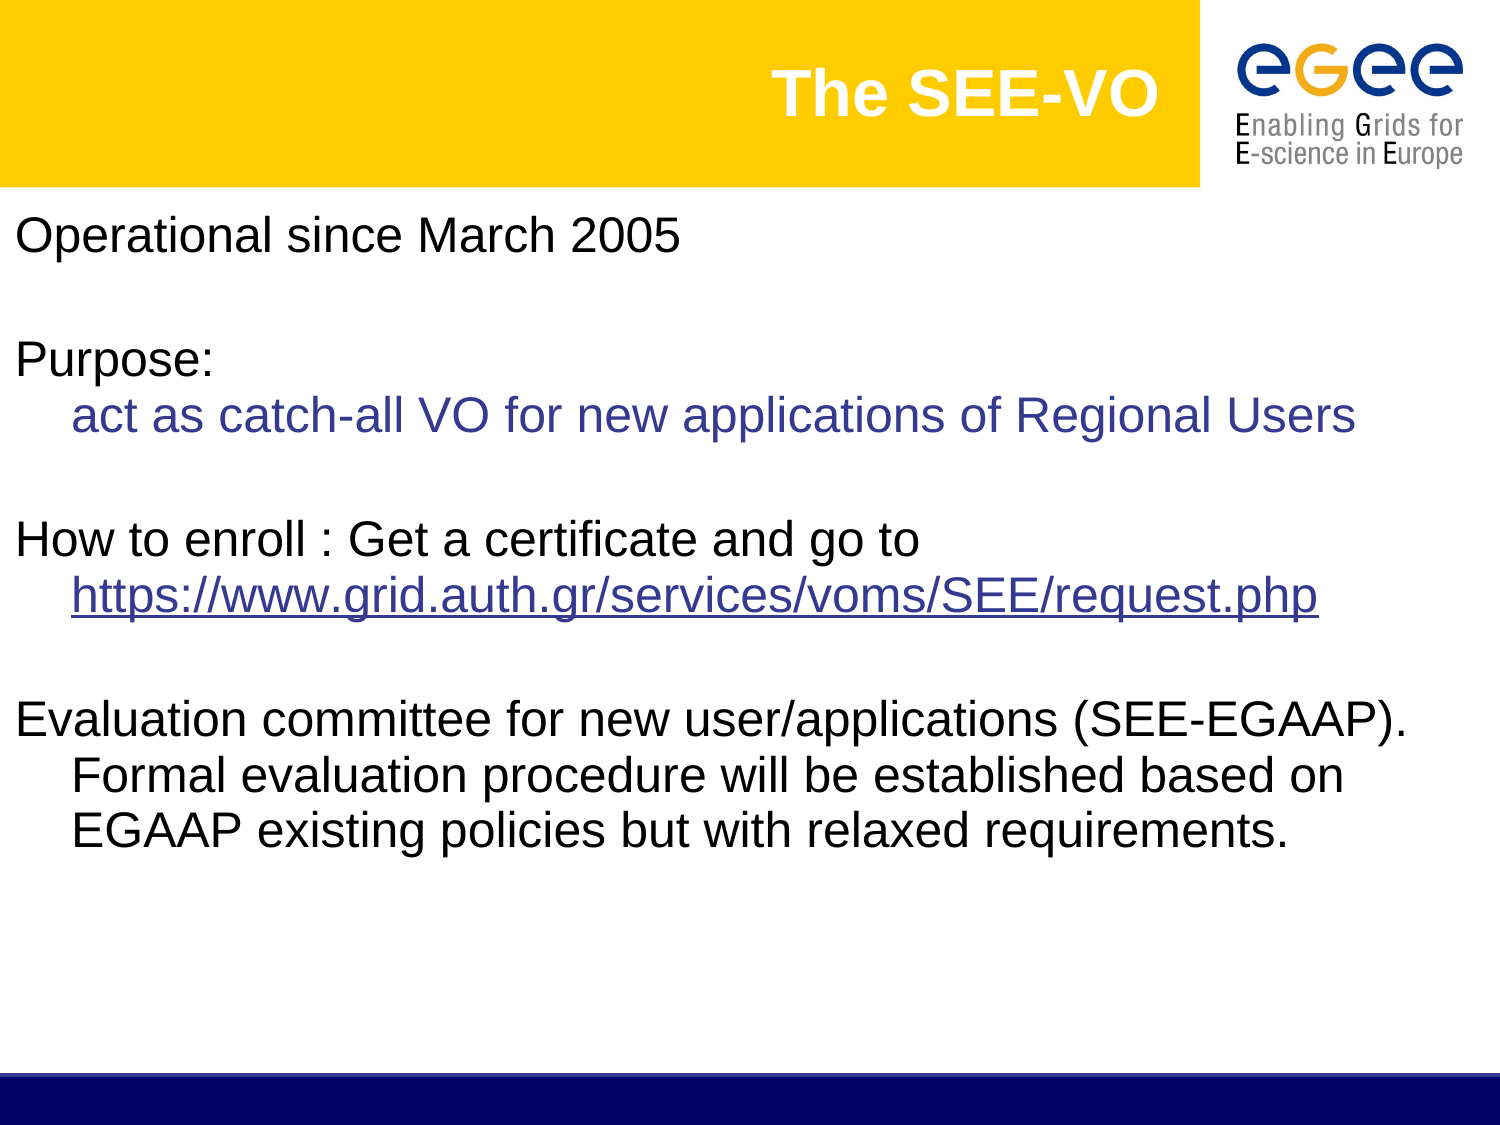

# The SEE-VO
Operational since March 2005
Purpose:
act as catch-all VO for new applications of Regional Users
How to enroll : Get a certificate and go to https://www.grid.auth.gr/services/voms/SEE/request.php
Evaluation committee for new user/applications (SEE-EGAAP). Formal evaluation procedure will be established based on EGAAP existing policies but with relaxed requirements.